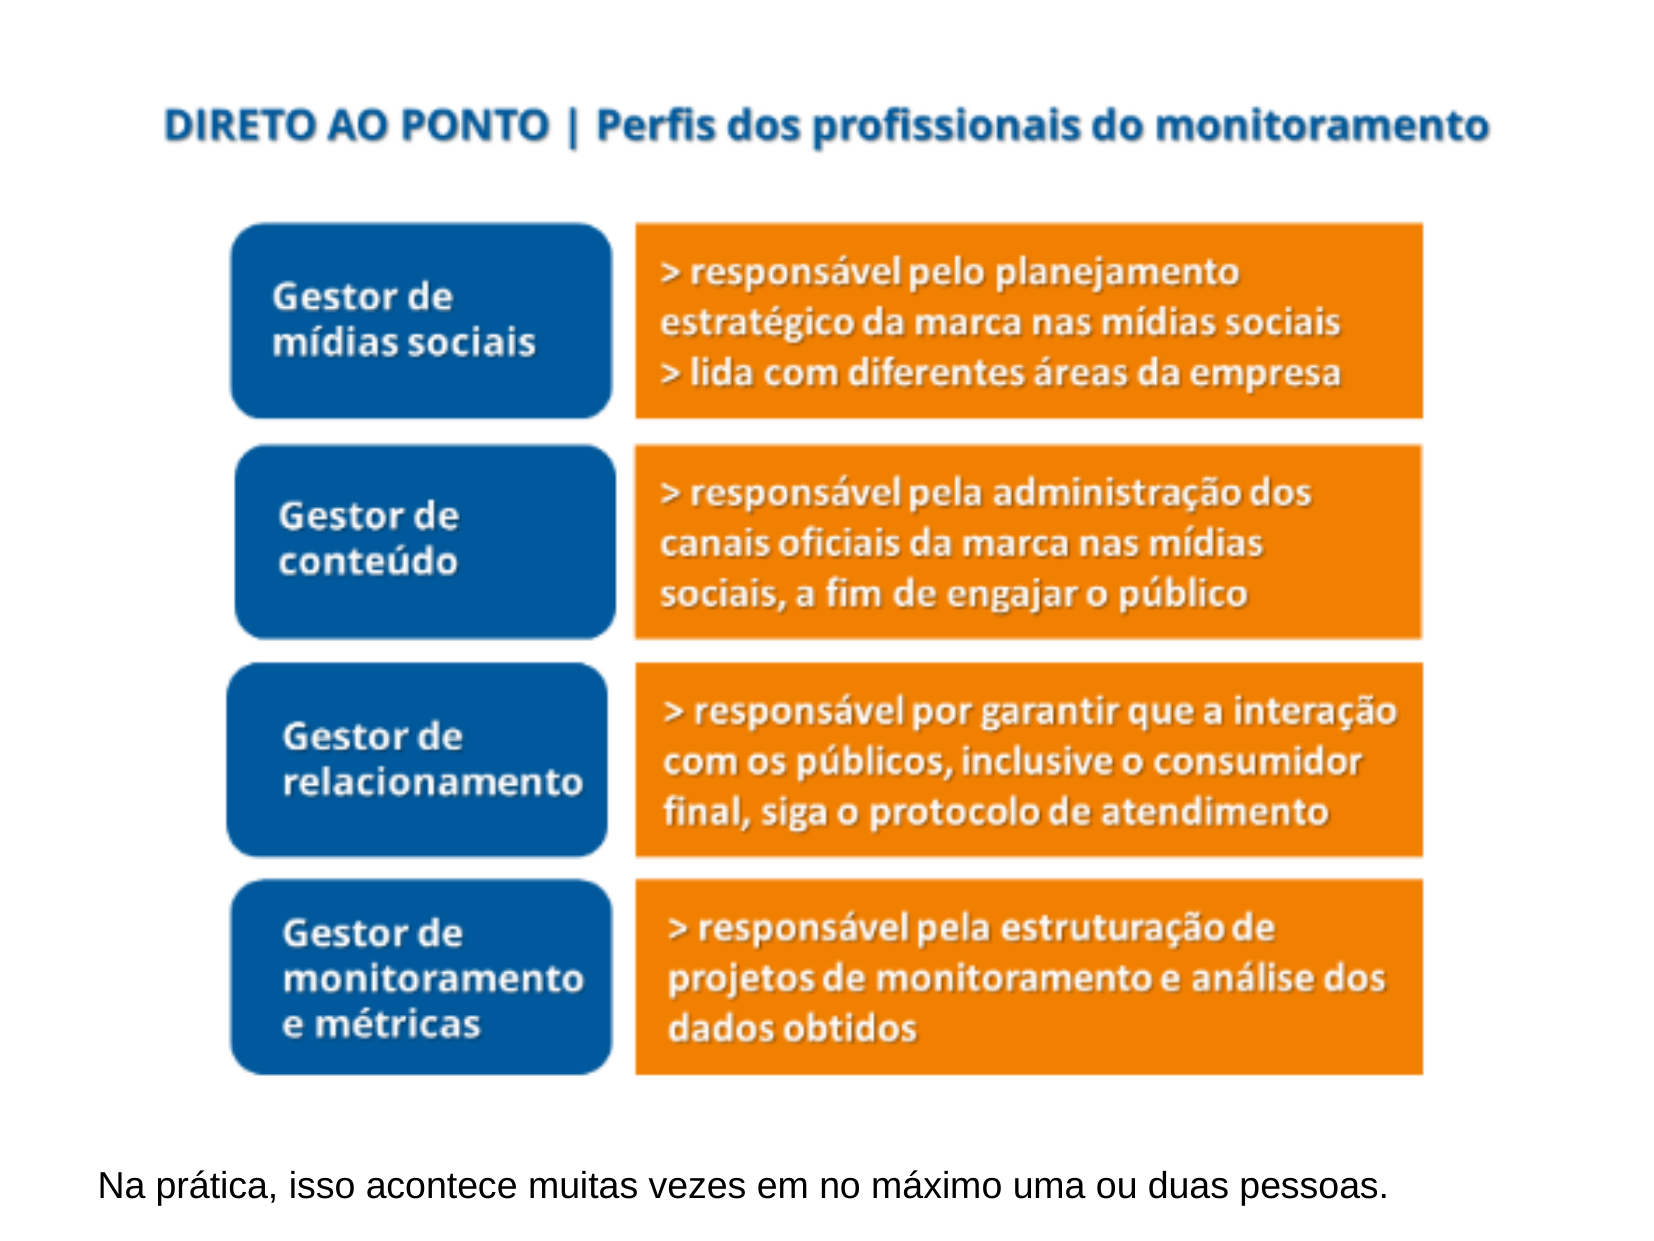

Na prática, isso acontece muitas vezes em no máximo uma ou duas pessoas.